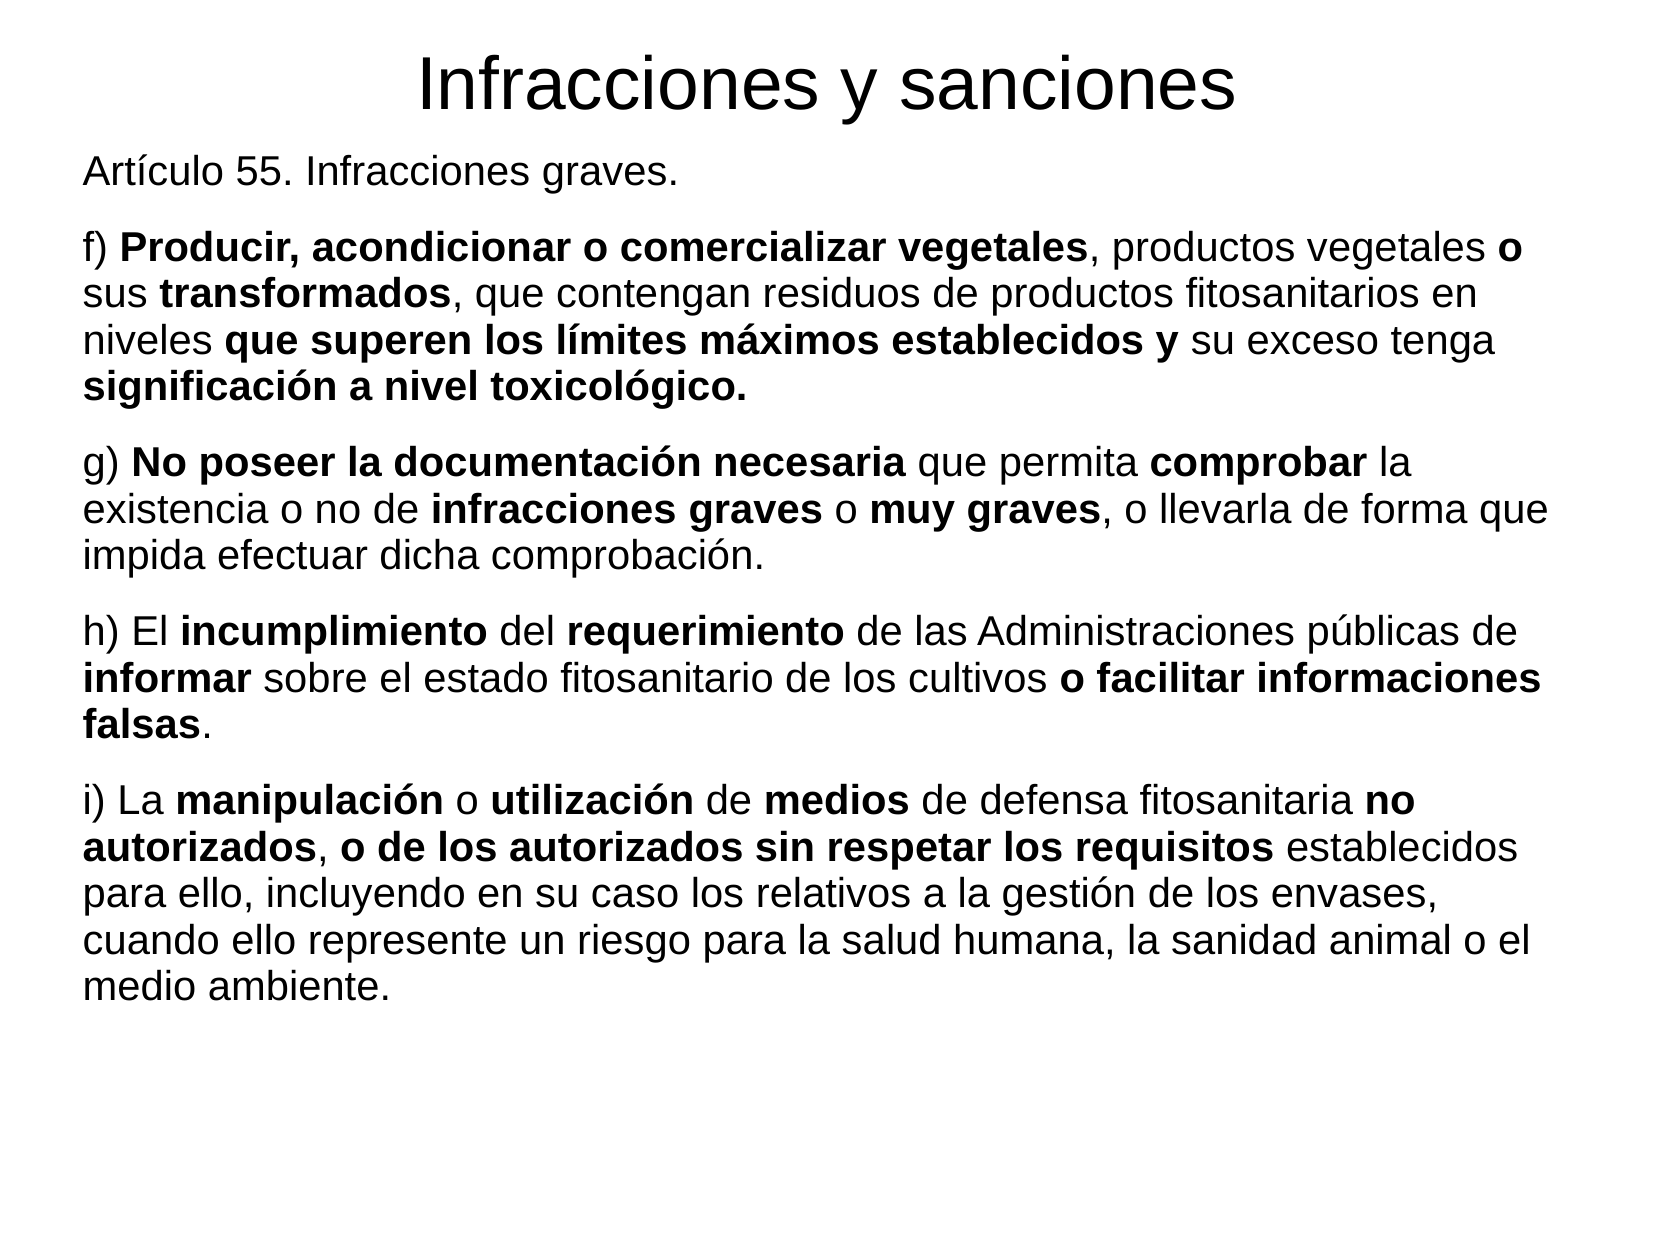

# Infracciones y sanciones
Artículo 55. Infracciones graves.
f) Producir, acondicionar o comercializar vegetales, productos vegetales o sus transformados, que contengan residuos de productos fitosanitarios en niveles que superen los límites máximos establecidos y su exceso tenga significación a nivel toxicológico.
g) No poseer la documentación necesaria que permita comprobar la existencia o no de infracciones graves o muy graves, o llevarla de forma que impida efectuar dicha comprobación.
h) El incumplimiento del requerimiento de las Administraciones públicas de informar sobre el estado fitosanitario de los cultivos o facilitar informaciones falsas.
i) La manipulación o utilización de medios de defensa fitosanitaria no autorizados, o de los autorizados sin respetar los requisitos establecidos para ello, incluyendo en su caso los relativos a la gestión de los envases, cuando ello represente un riesgo para la salud humana, la sanidad animal o el medio ambiente.